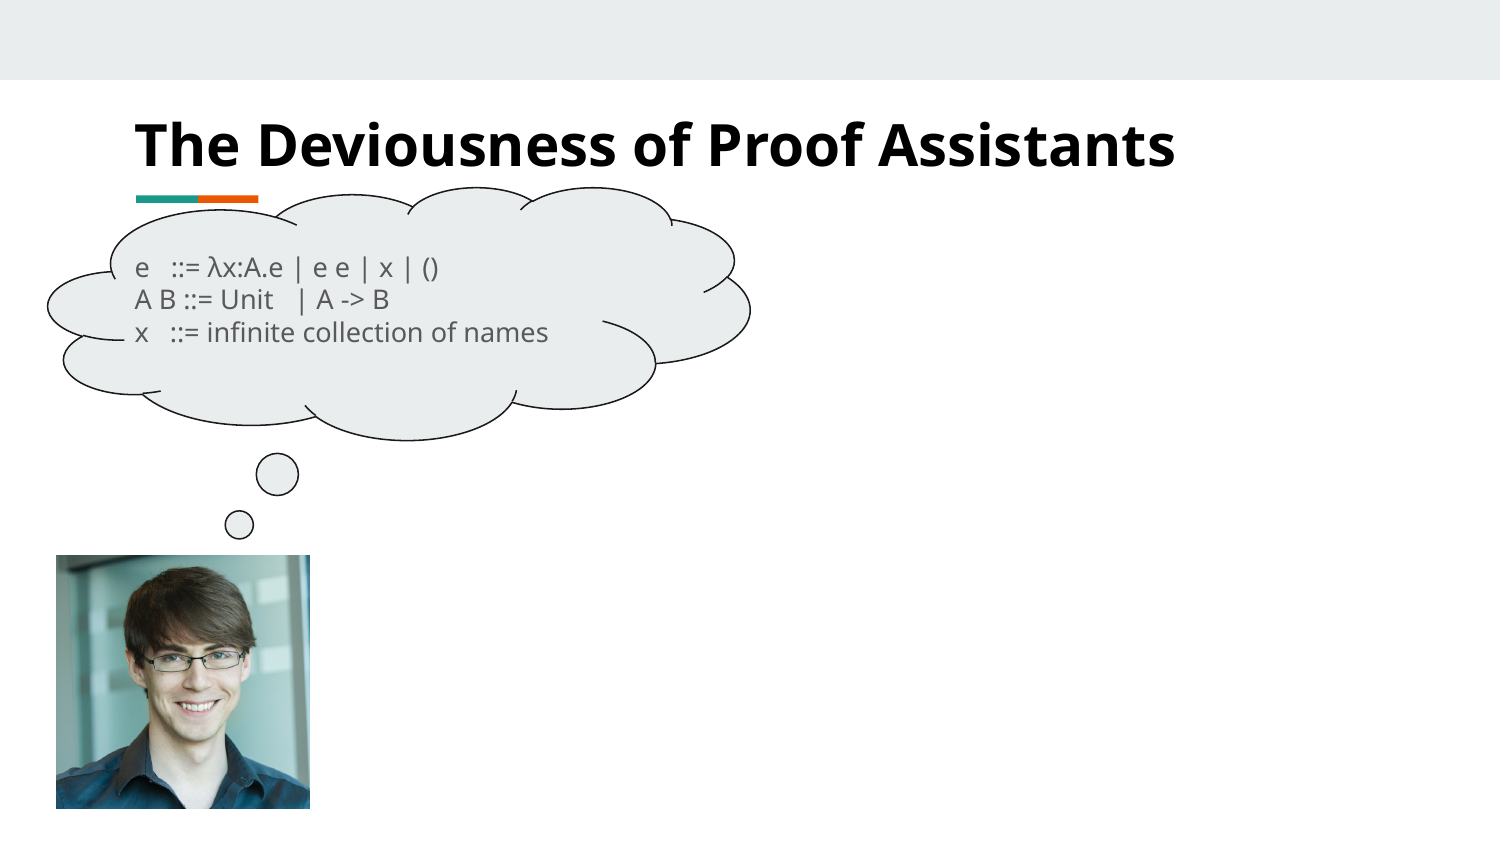

# The Deviousness of Proof Assistants
e ::= λx:A.e | e e | x | ()
A B ::= Unit | A -> B
x ::= infinite collection of names